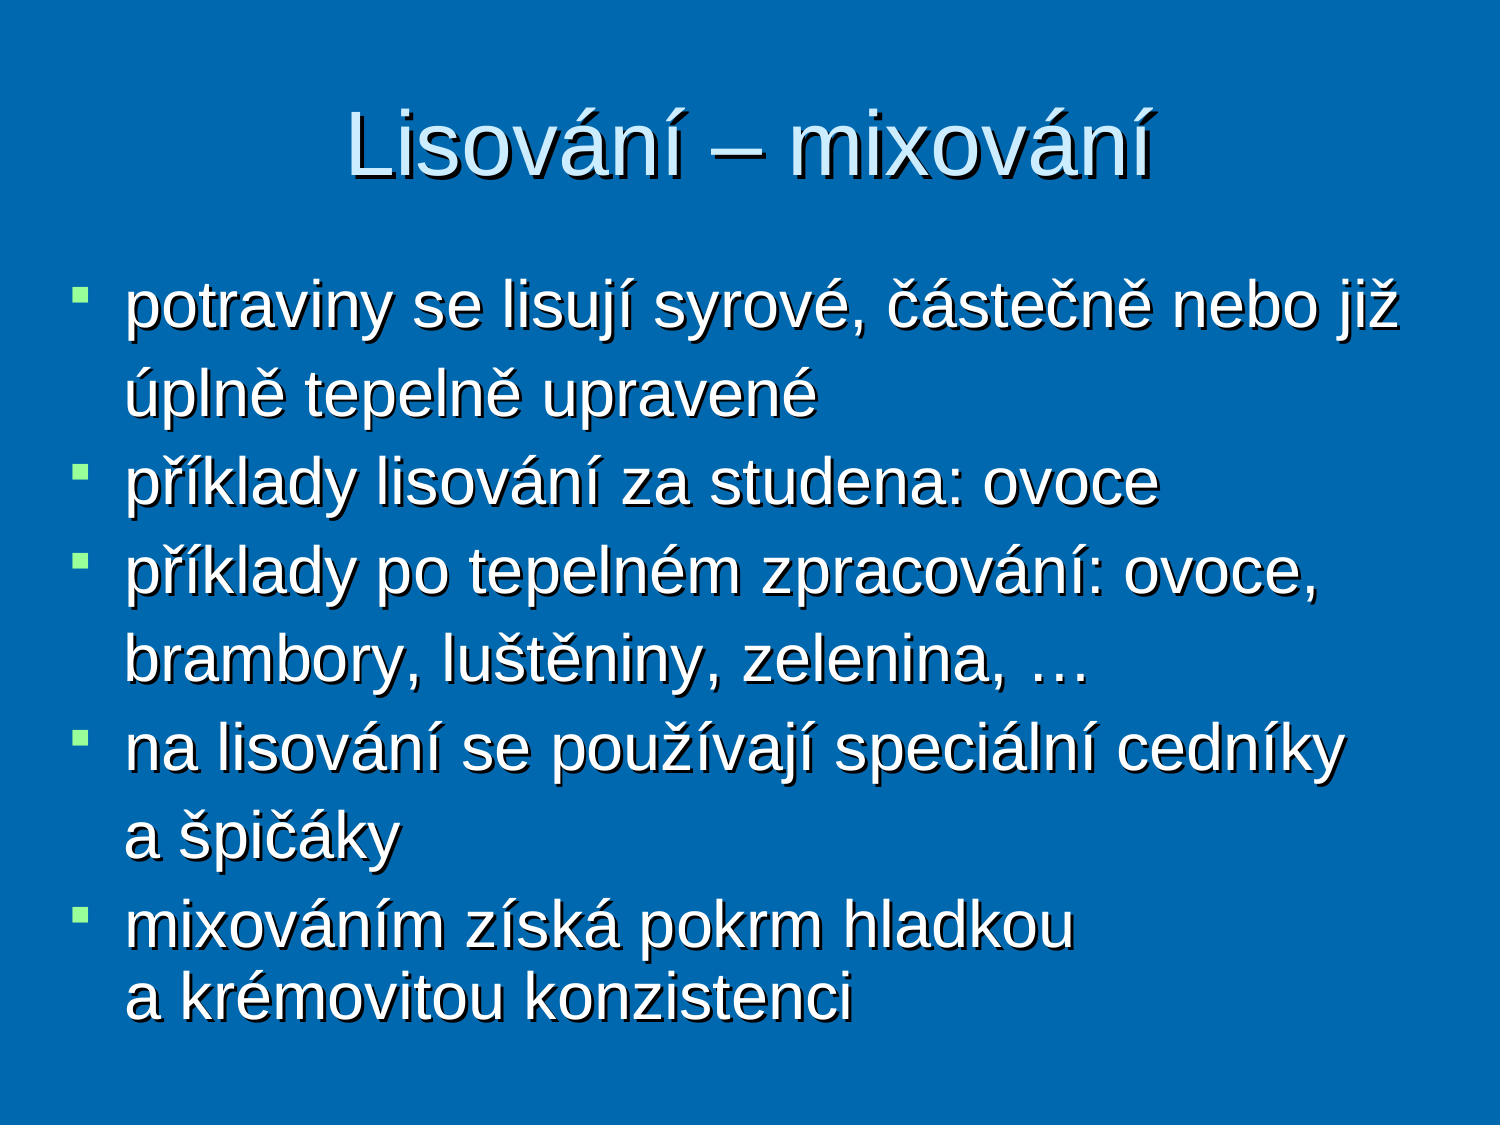

# Lisování – mixování
potraviny se lisují syrové, částečně nebo již
 úplně tepelně upravené
příklady lisování za studena: ovoce
příklady po tepelném zpracování: ovoce,
 brambory, luštěniny, zelenina, …
na lisování se používají speciální cedníky
 a špičáky
mixováním získá pokrm hladkou
a krémovitou konzistenci